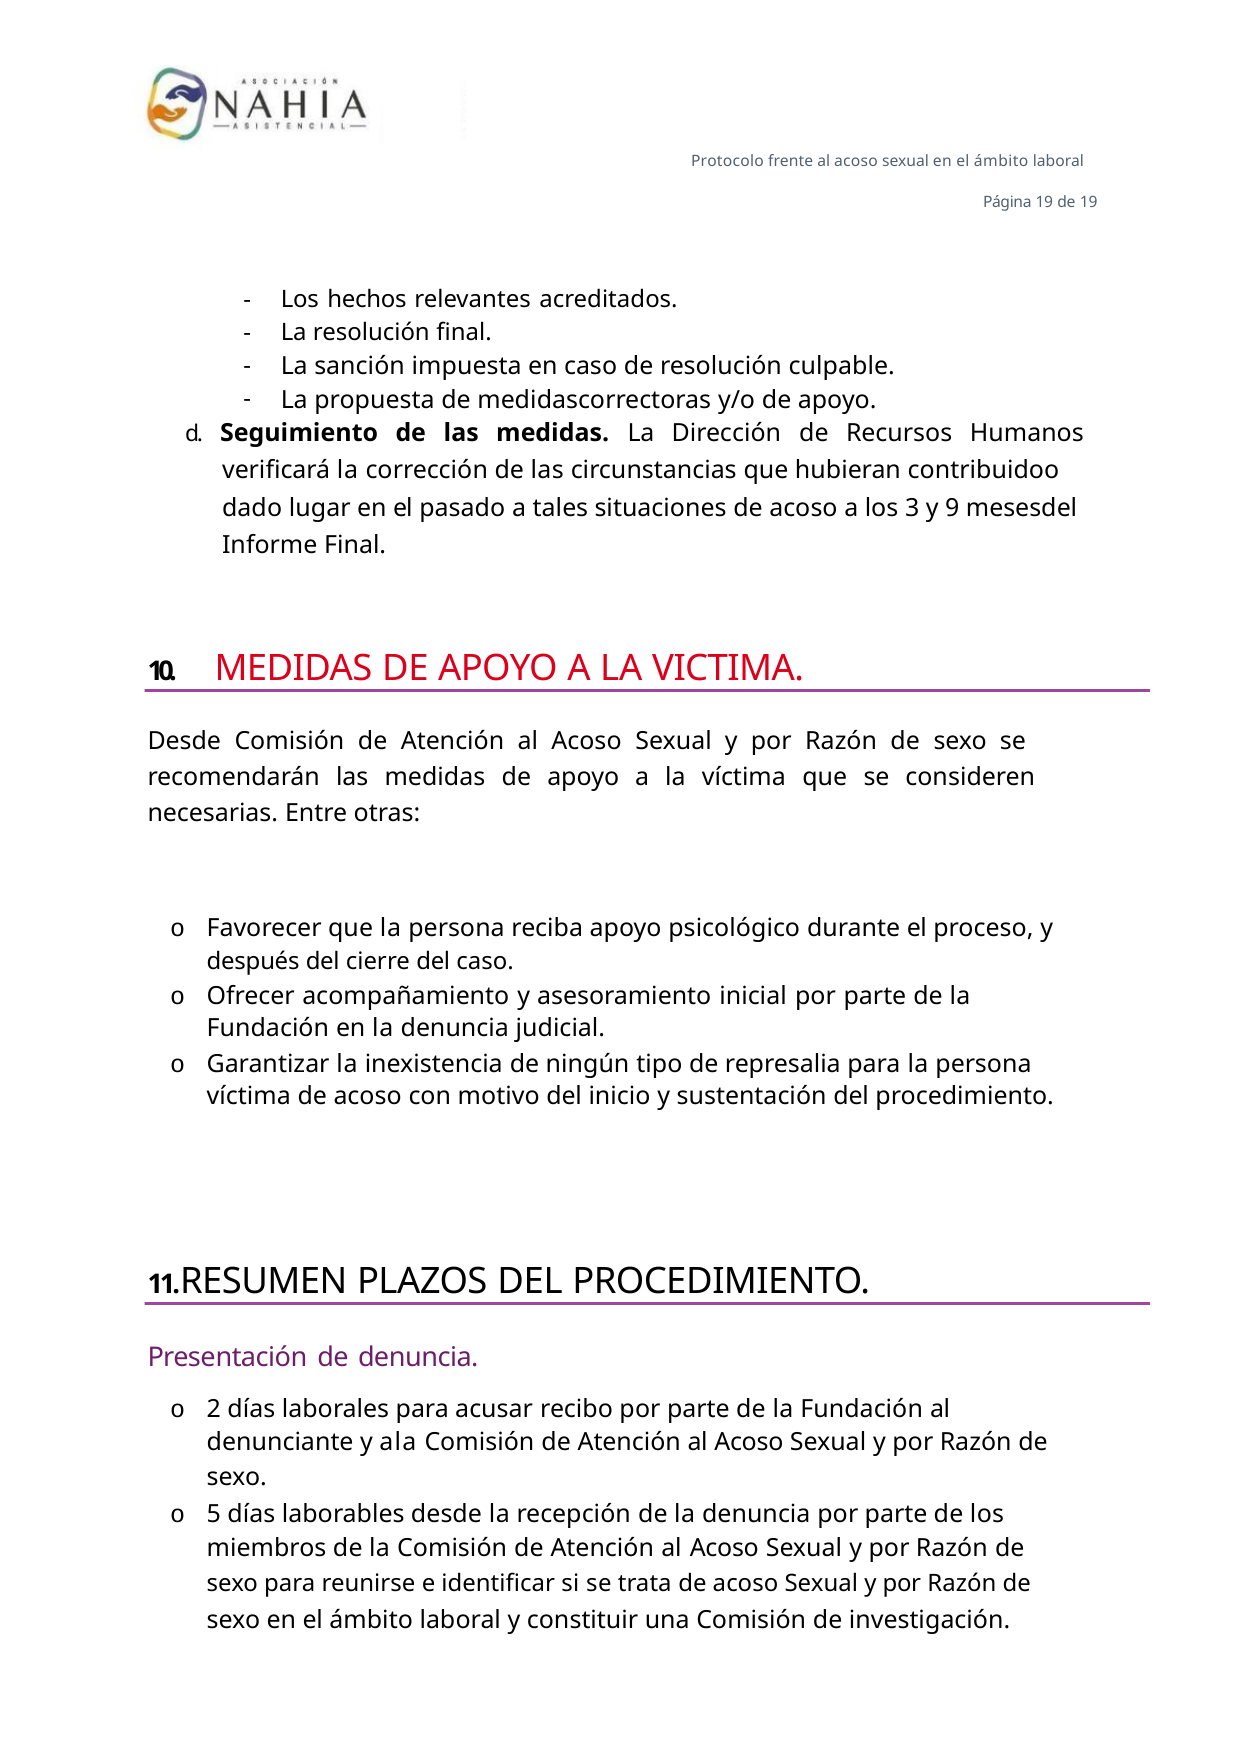

Protocolo frente al acoso sexual en el ámbito laboral
Página 19 de 19
-
-
-
-
Los hechos relevantes acreditados.
La resolución final.
La sanción impuesta en caso de resolución culpable.
La propuesta de medidascorrectoras y/o de apoyo.
d. Seguimiento de las medidas. La Dirección de Recursos Humanos
verificará la corrección de las circunstancias que hubieran contribuidoo
dado lugar en el pasado a tales situaciones de acoso a los 3 y 9 mesesdel
Informe Final.
10. MEDIDAS DE APOYO A LA VICTIMA.
Desde Comisión de Atención al Acoso Sexual y por Razón de sexo se
recomendarán las medidas de apoyo a la víctima que se consideren
necesarias. Entre otras:
o Favorecer que la persona reciba apoyo psicológico durante el proceso, y
después del cierre del caso.
o Ofrecer acompañamiento y asesoramiento inicial por parte de la
Fundación en la denuncia judicial.
o Garantizar la inexistencia de ningún tipo de represalia para la persona
víctima de acoso con motivo del inicio y sustentación del procedimiento.
11.RESUMEN PLAZOS DEL PROCEDIMIENTO.
Presentación de denuncia.
o 2 días laborales para acusar recibo por parte de la Fundación al
denunciante y ala Comisión de Atención al Acoso Sexual y por Razón de
sexo.
o 5 días laborables desde la recepción de la denuncia por parte de los
miembros de la Comisión de Atención al Acoso Sexual y por Razón de
sexo para reunirse e identificar si se trata de acoso Sexual y por Razón de
sexo en el ámbito laboral y constituir una Comisión de investigación.